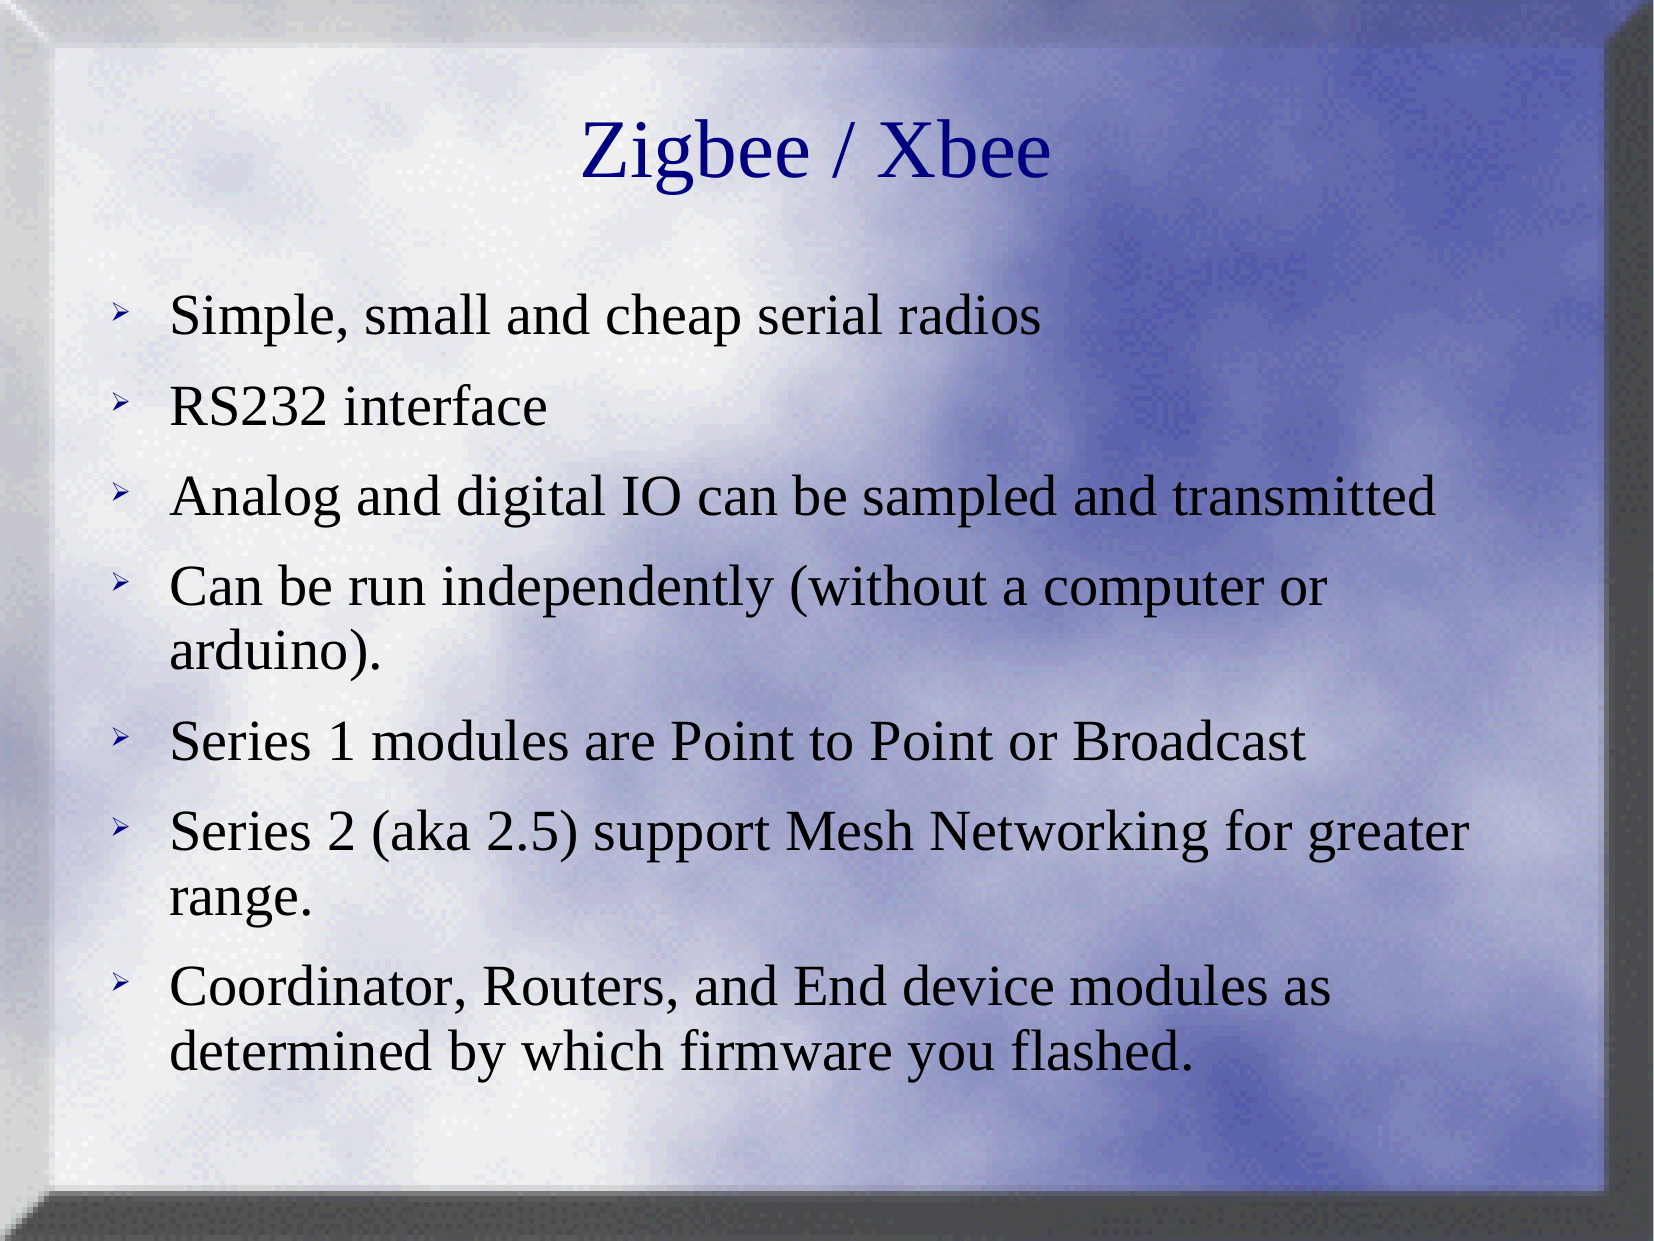

# Zigbee / Xbee
Simple, small and cheap serial radios
RS232 interface
Analog and digital IO can be sampled and transmitted
Can be run independently (without a computer or arduino).
Series 1 modules are Point to Point or Broadcast
Series 2 (aka 2.5) support Mesh Networking for greater range.
Coordinator, Routers, and End device modules as determined by which firmware you flashed.